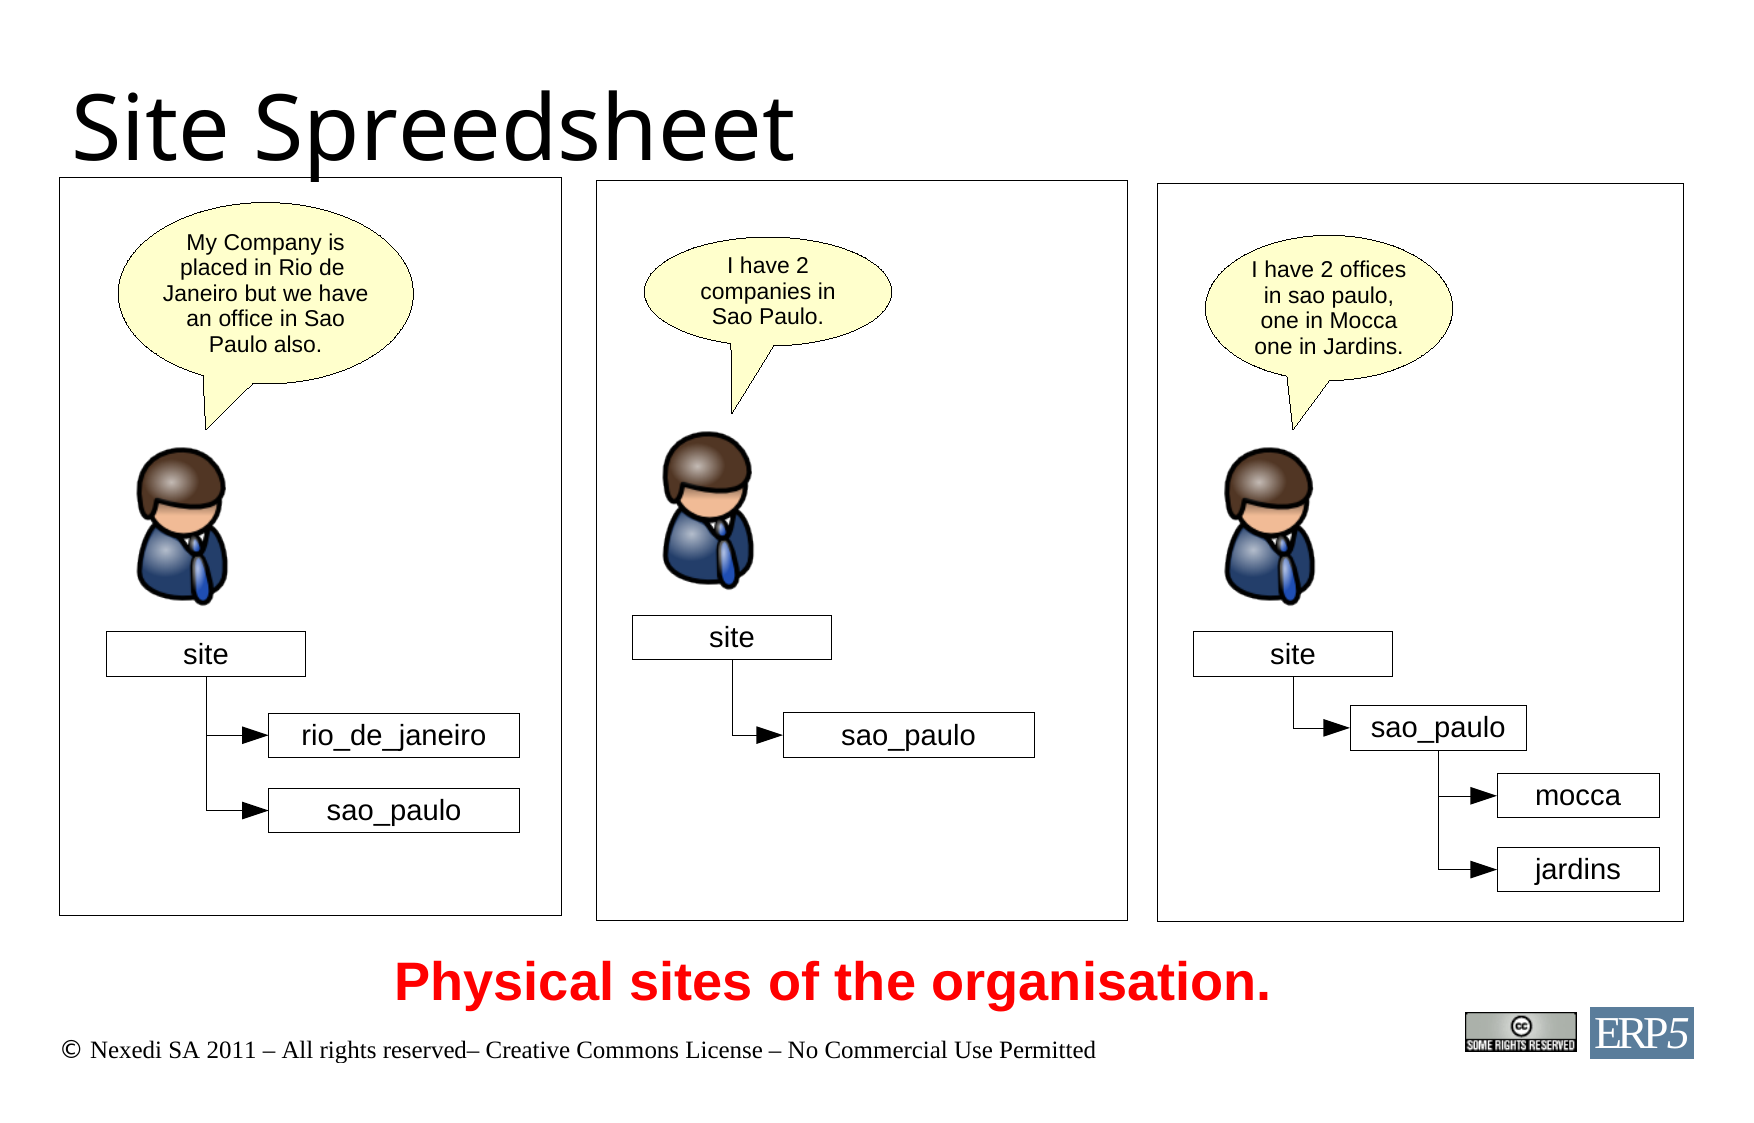

# Site Spreedsheet
My Company is placed in Rio de Janeiro but we have an office in Sao Paulo also.
I have 2 offices in sao paulo, one in Mocca one in Jardins.
I have 2 companies in Sao Paulo.
site
site
site
sao_paulo
sao_paulo
rio_de_janeiro
mocca
sao_paulo
jardins
Physical sites of the organisation.